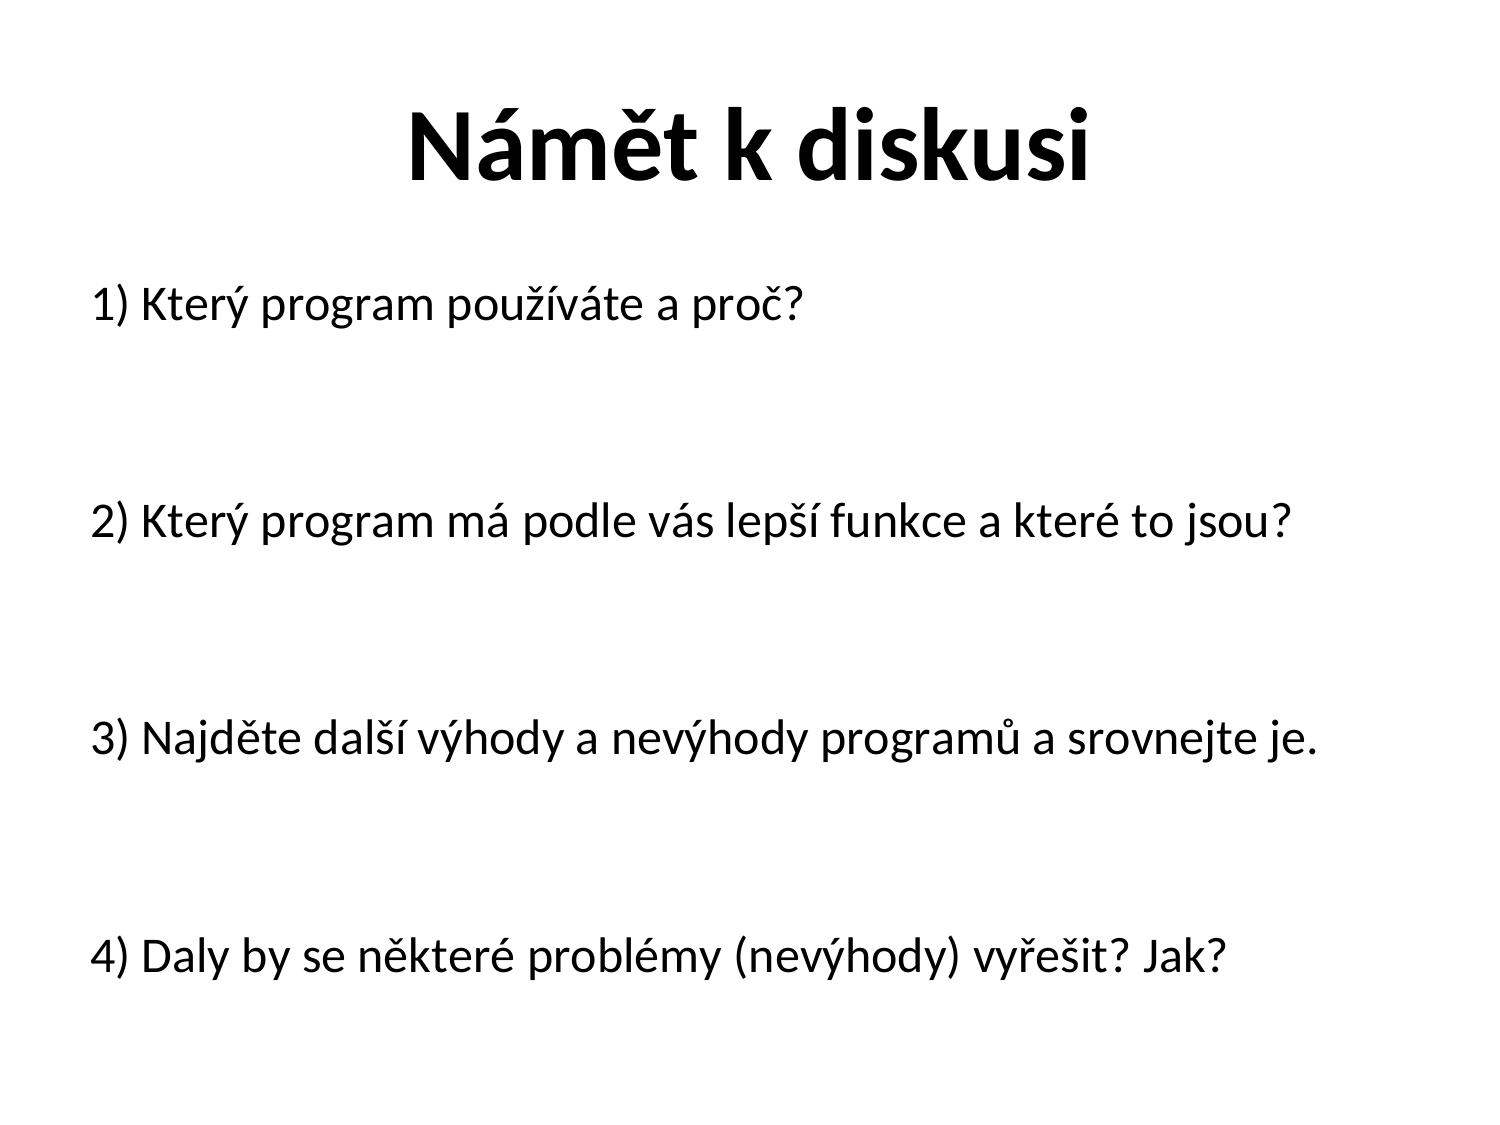

# Námět k diskusi
1) Který program používáte a proč?
2) Který program má podle vás lepší funkce a které to jsou?
3) Najděte další výhody a nevýhody programů a srovnejte je.
4) Daly by se některé problémy (nevýhody) vyřešit? Jak?